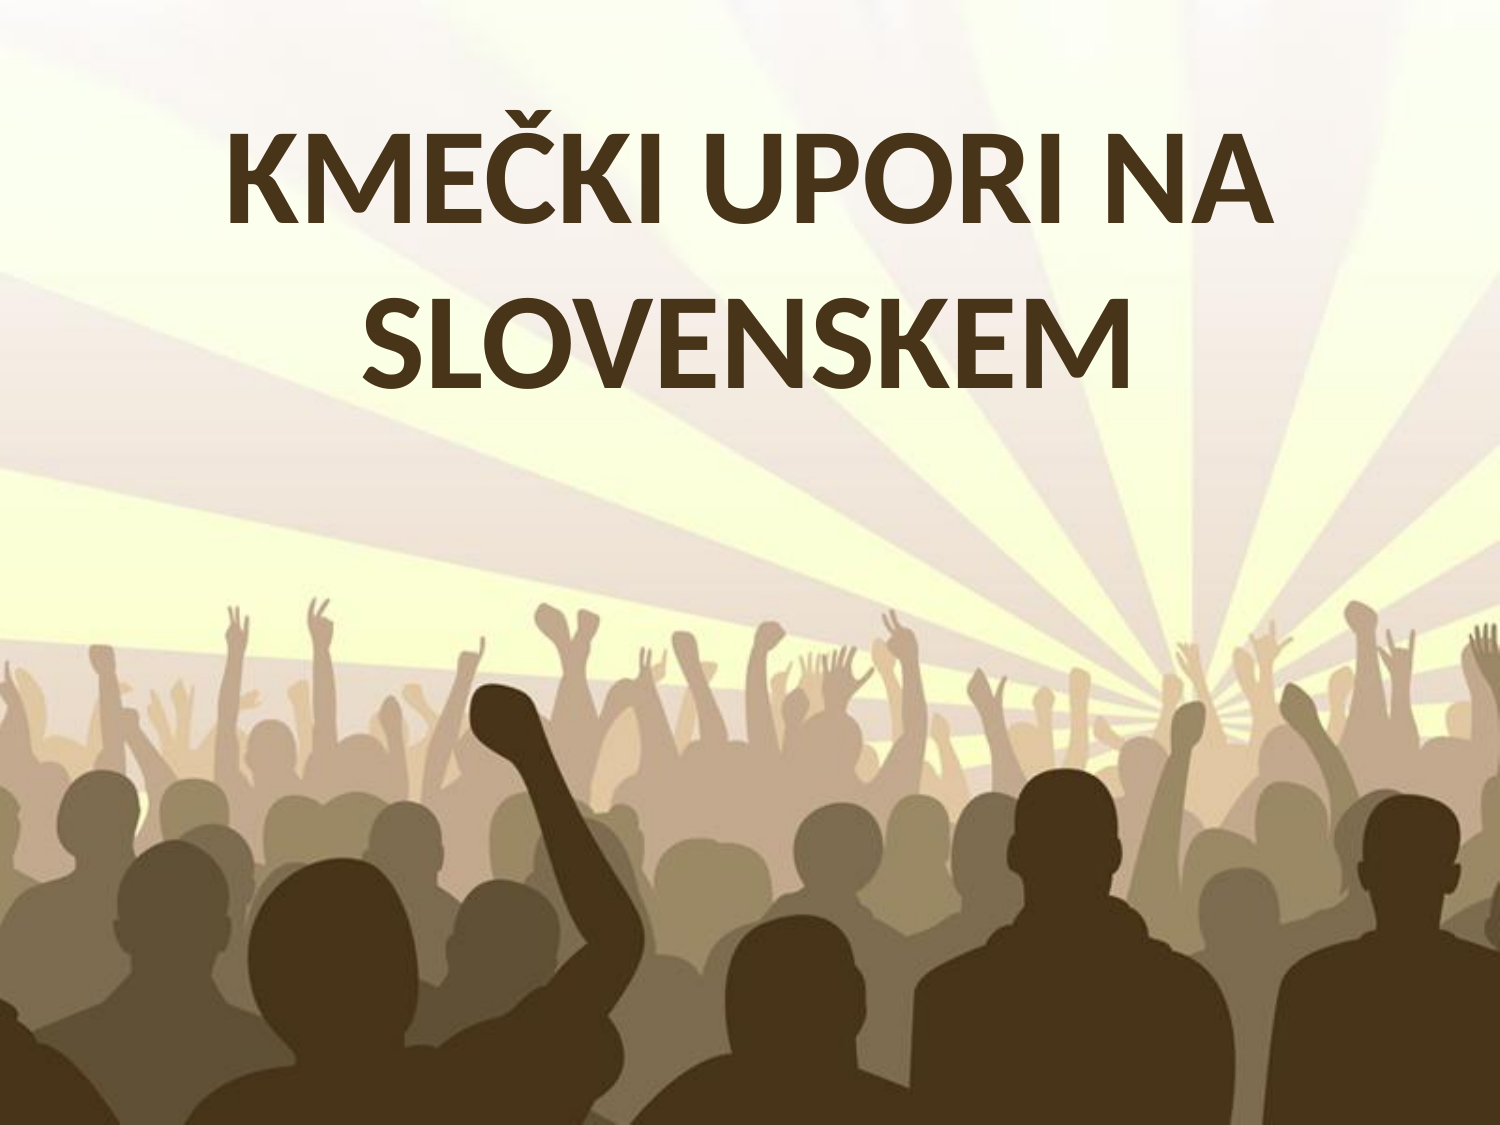

# KMEČKI UPORI NA SLOVENSKEM
Free Powerpoint Templates